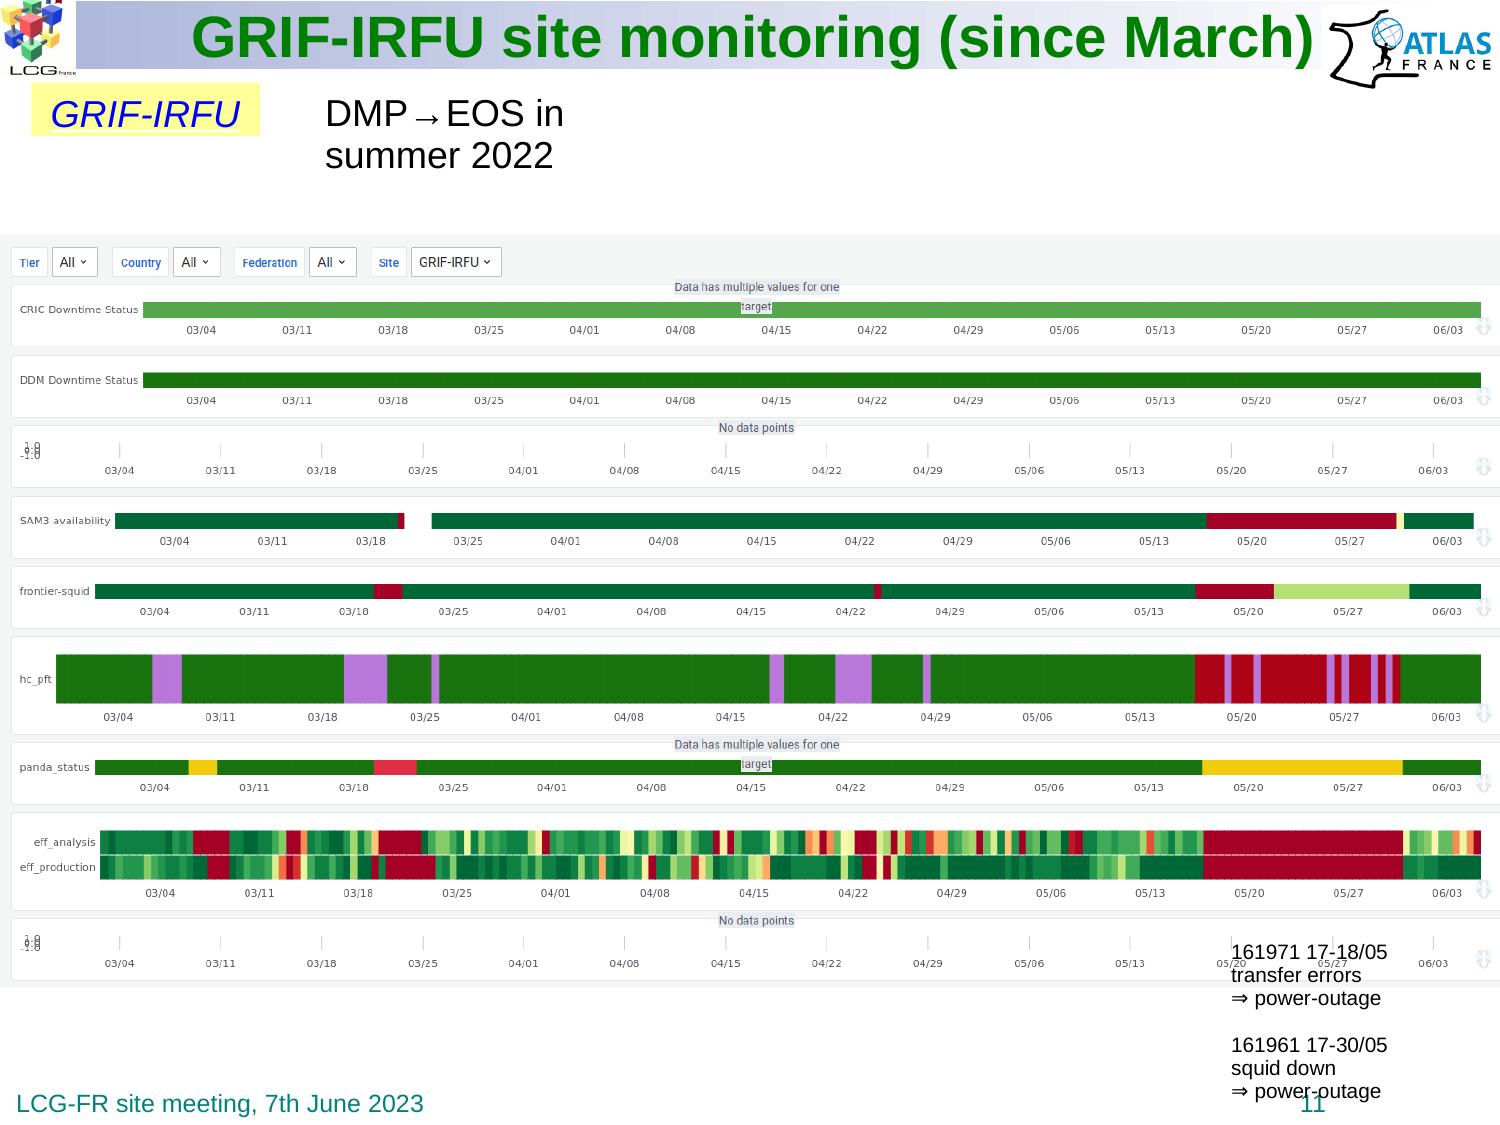

GRIF-IRFU site monitoring (since March)
GRIF-IRFU
DMP→EOS in summer 2022
161971 17-18/05
transfer errors
⇒ power-outage
161961 17-30/05
squid down
⇒ power-outage